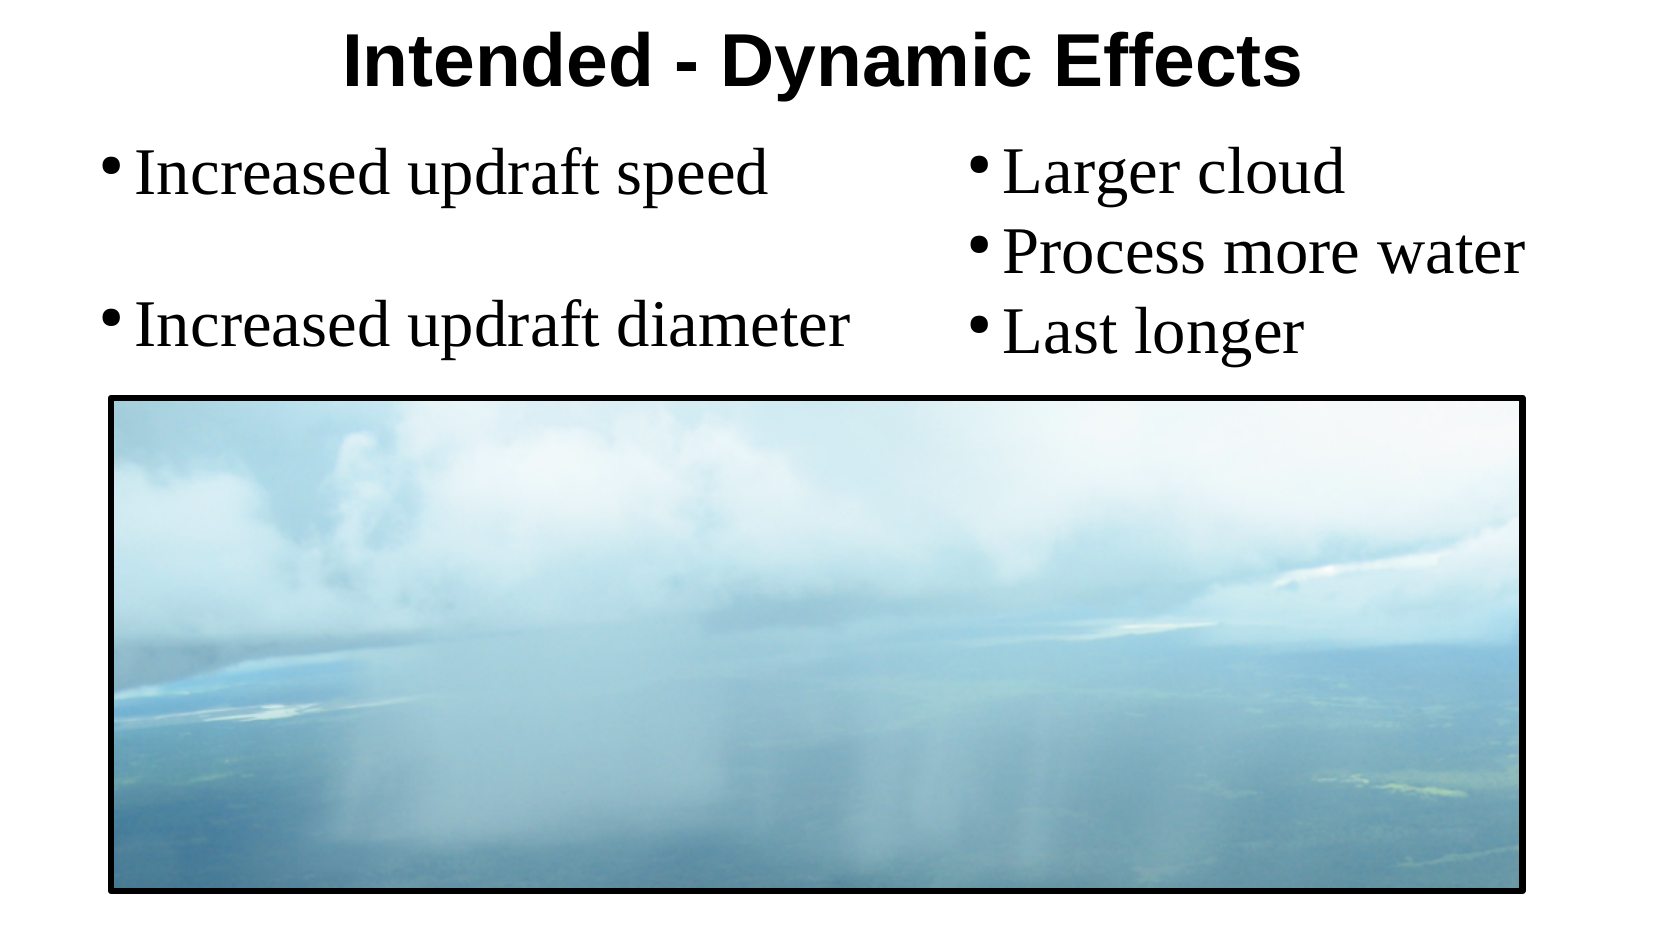

# Intended - Dynamic Effects
Increased updraft speed
Increased updraft diameter
Larger cloud
Process more water
Last longer